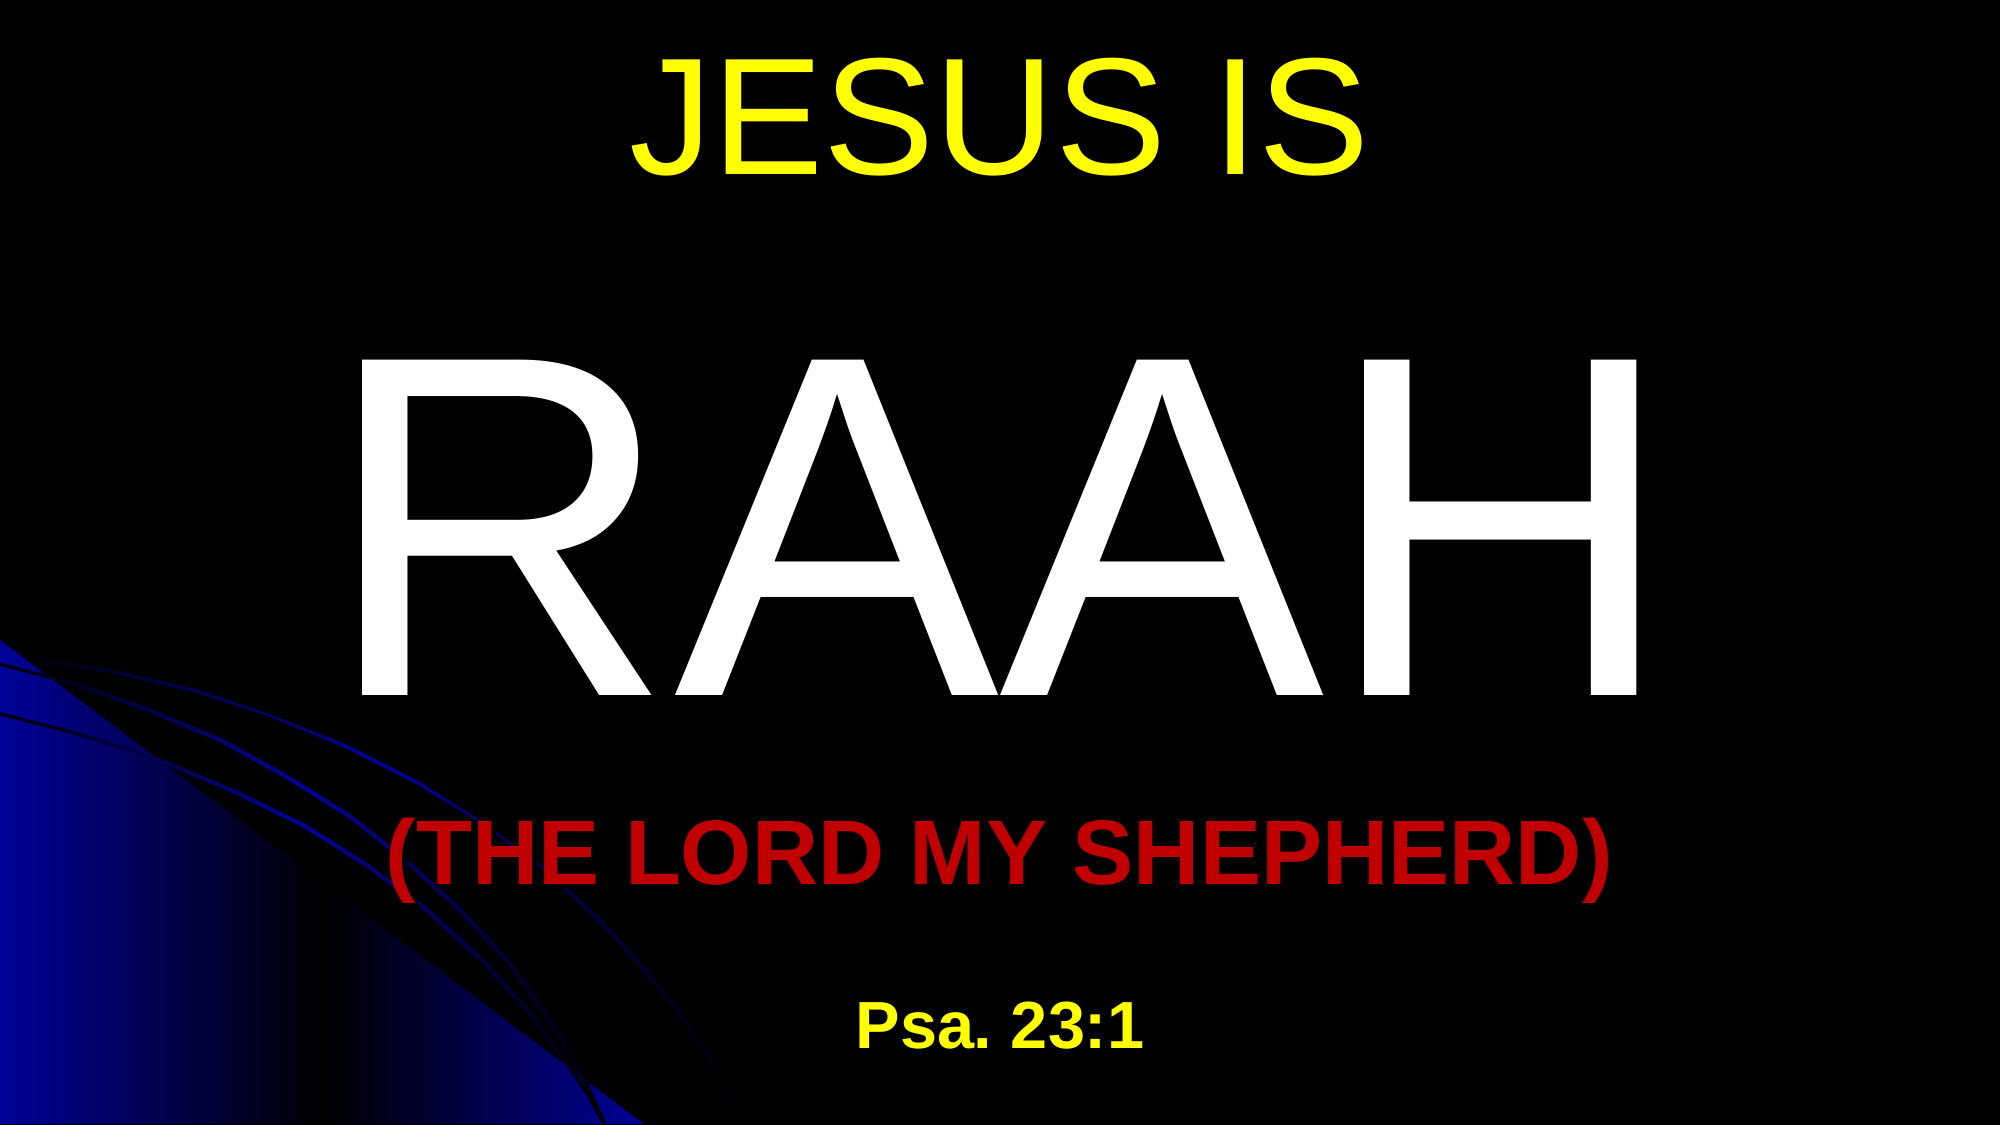

# JESUS IS RAAH (THE LORD MY SHEPHERD) Psa. 23:1